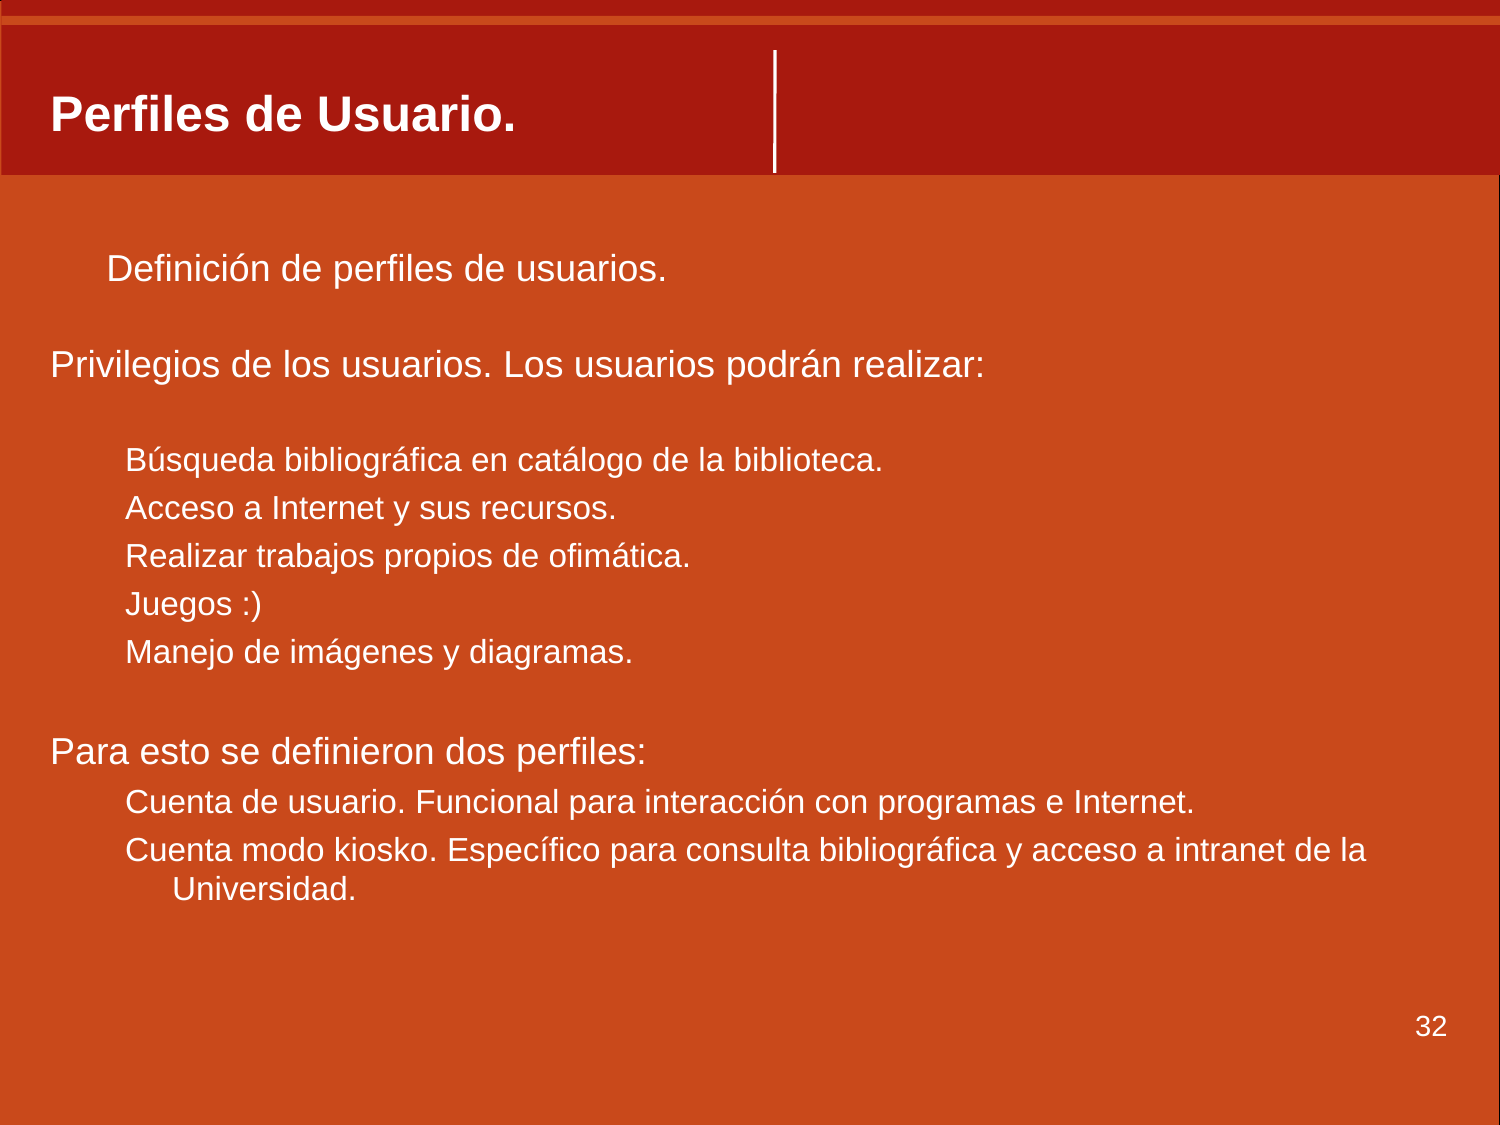

# Perfiles de Usuario.
Definición de perfiles de usuarios.
Privilegios de los usuarios. Los usuarios podrán realizar:
Búsqueda bibliográfica en catálogo de la biblioteca.
Acceso a Internet y sus recursos.
Realizar trabajos propios de ofimática.
Juegos :)
Manejo de imágenes y diagramas.
Para esto se definieron dos perfiles:
Cuenta de usuario. Funcional para interacción con programas e Internet.
Cuenta modo kiosko. Específico para consulta bibliográfica y acceso a intranet de la Universidad.